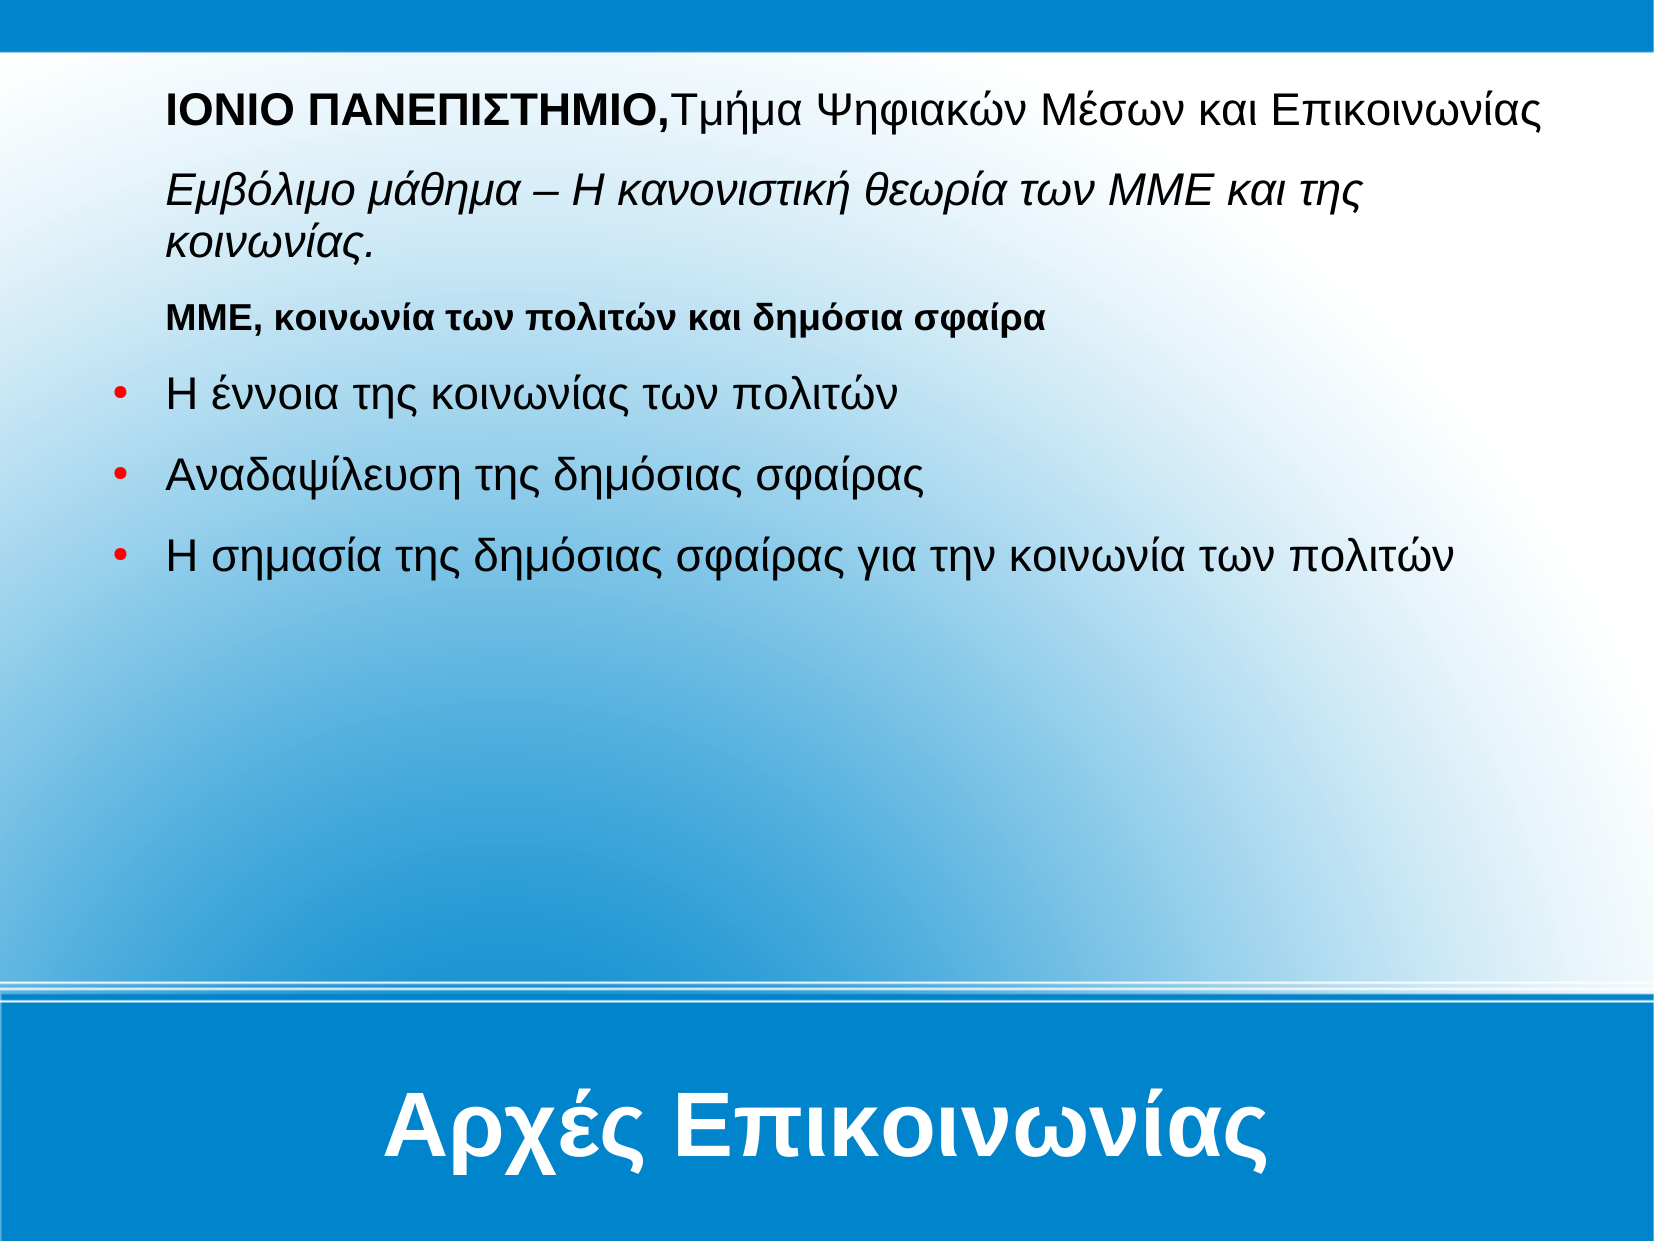

ΙΟΝΙΟ ΠΑΝΕΠΙΣΤΗΜΙΟ,Τμήμα Ψηφιακών Μέσων και Επικοινωνίας
Εμβόλιμο μάθημα – Η κανονιστική θεωρία των ΜΜΕ και της κοινωνίας.
ΜΜΕ, κοινωνία των πολιτών και δημόσια σφαίρα
Η έννοια της κοινωνίας των πολιτών
Αναδαψίλευση της δημόσιας σφαίρας
Η σημασία της δημόσιας σφαίρας για την κοινωνία των πολιτών
# Αρχές Επικοινωνίας